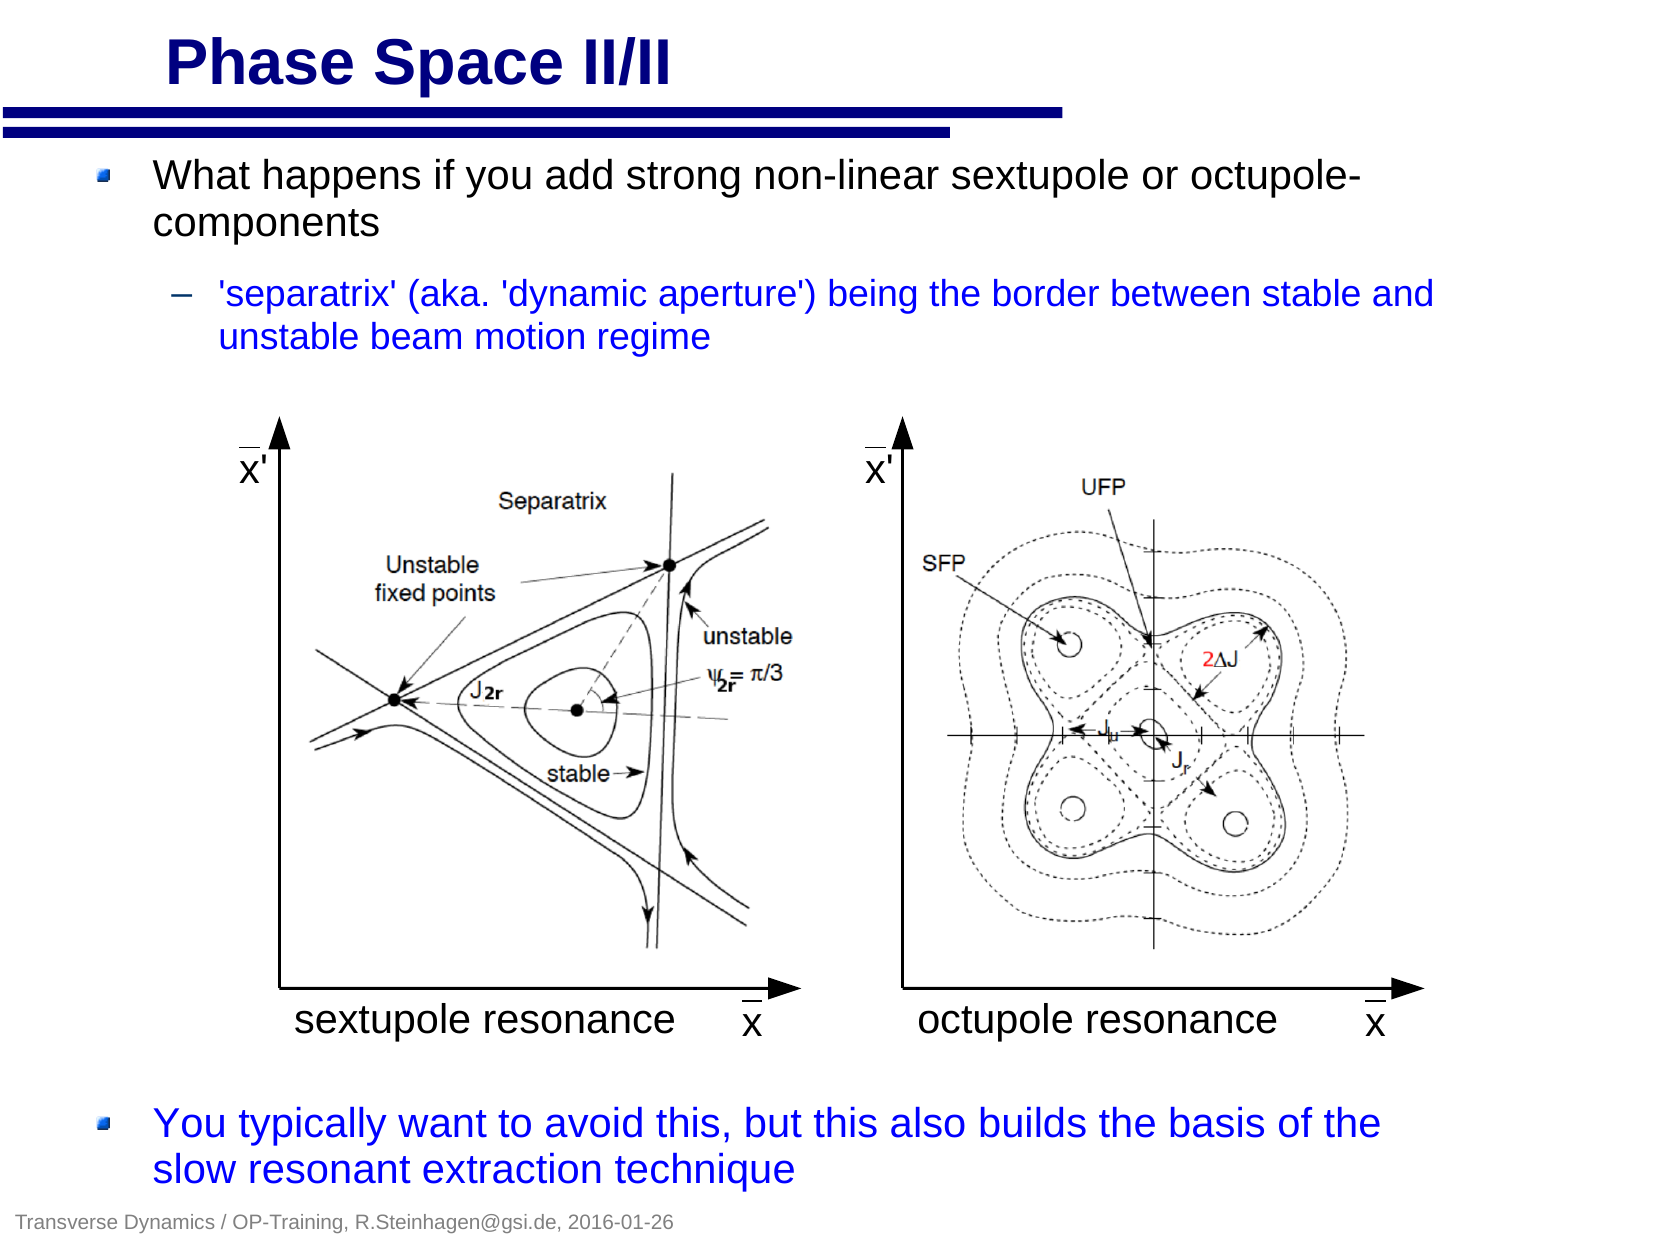

# Phase Space II/II
What happens if you add strong non-linear sextupole or octupole-components
'separatrix' (aka. 'dynamic aperture') being the border between stable and unstable beam motion regime
You typically want to avoid this, but this also builds the basis of the slow resonant extraction technique
x'
x'
sextupole resonance
octupole resonance
x
x